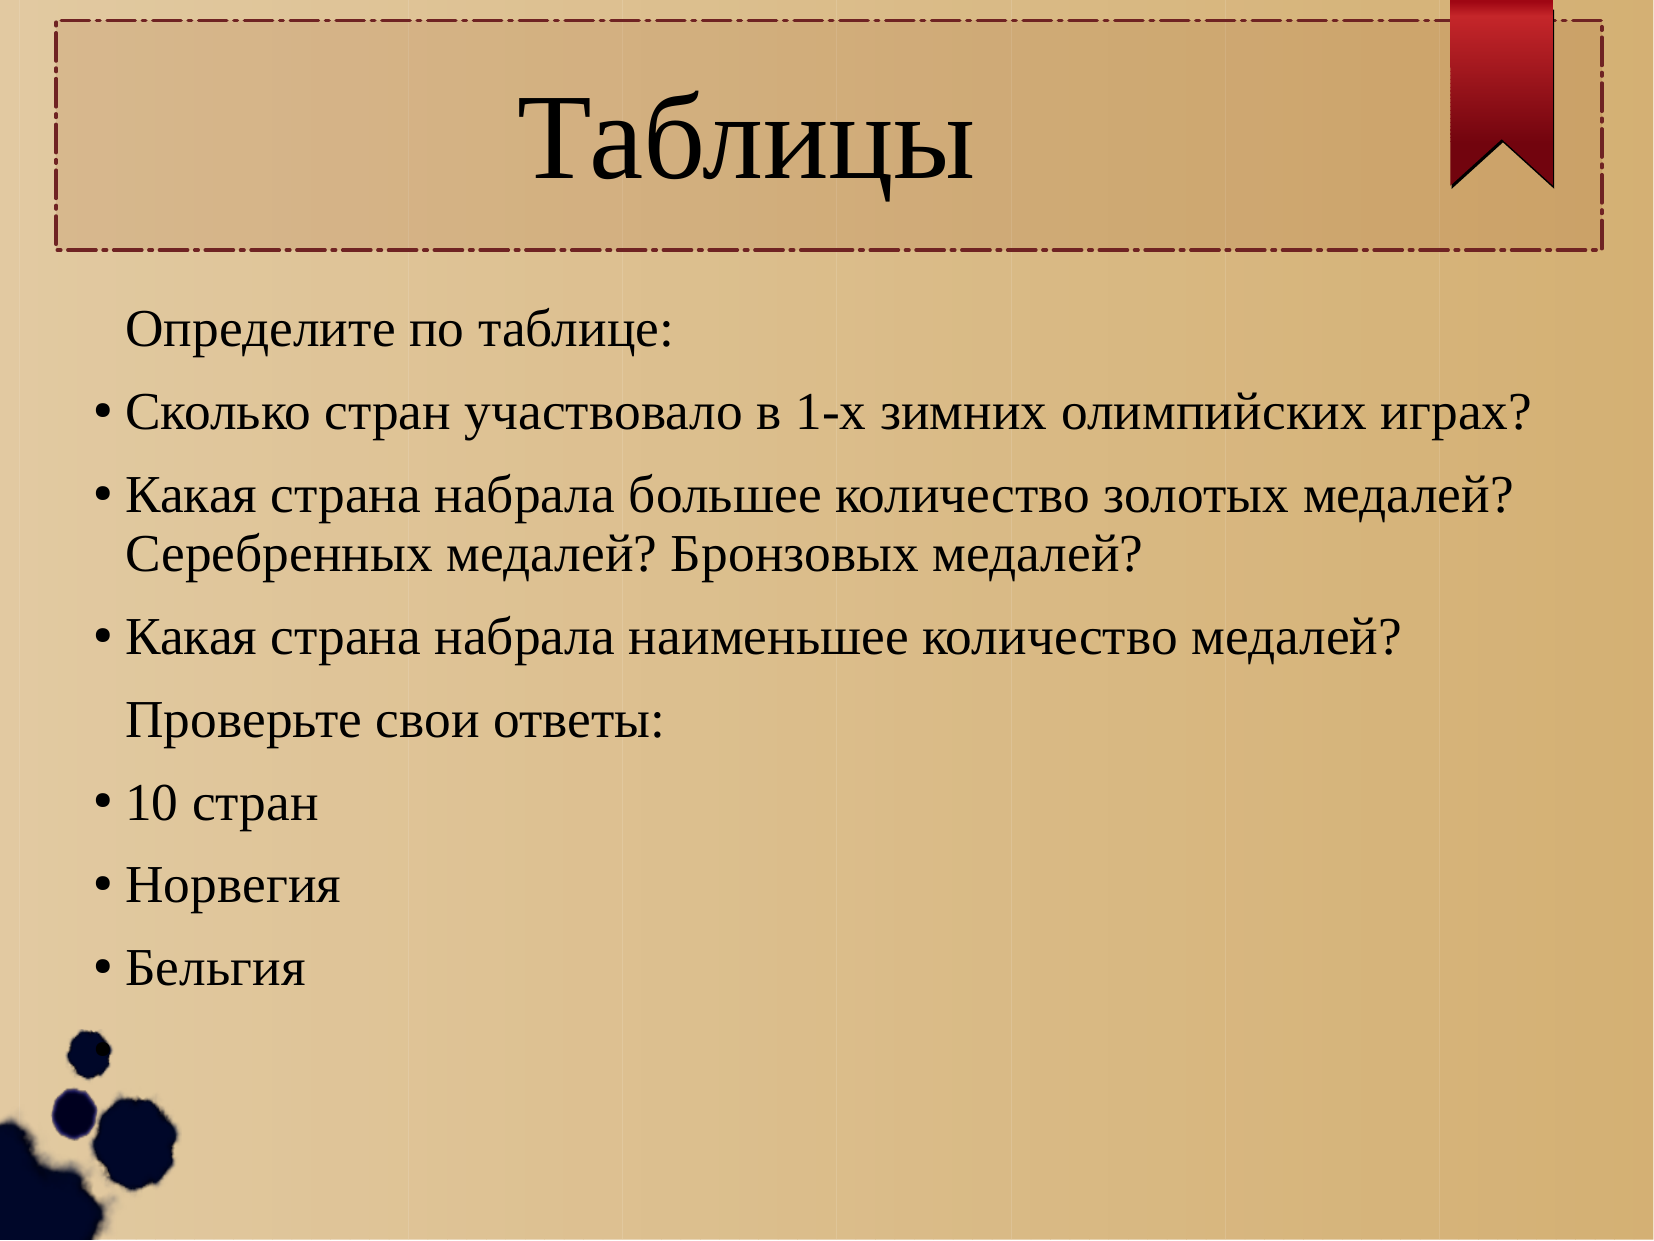

# Таблицы
Определите по таблице:
Сколько стран участвовало в 1-х зимних олимпийских играх?
Какая страна набрала большее количество золотых медалей? Серебренных медалей? Бронзовых медалей?
Какая страна набрала наименьшее количество медалей?
Проверьте свои ответы:
10 стран
Норвегия
Бельгия